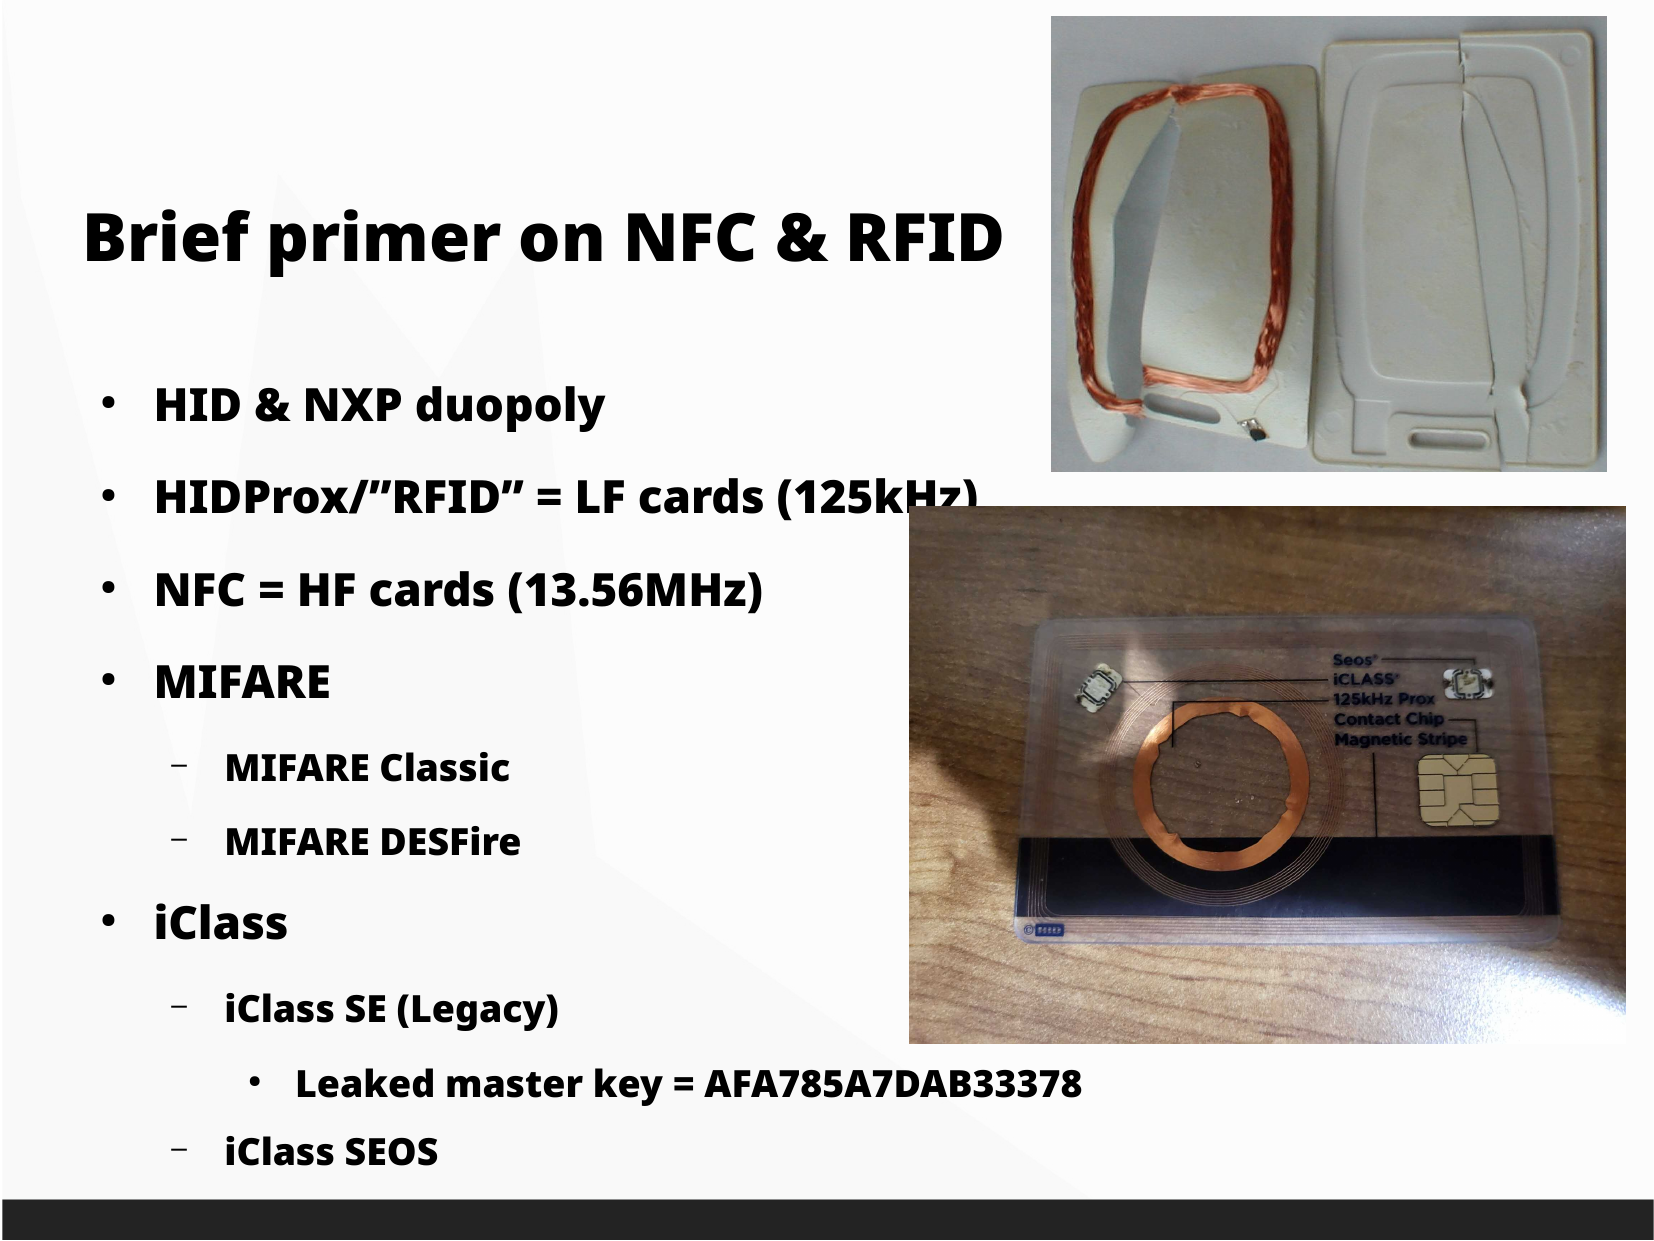

# Brief primer on NFC & RFID
HID & NXP duopoly
HIDProx/”RFID” = LF cards (125kHz)
NFC = HF cards (13.56MHz)
MIFARE
MIFARE Classic
MIFARE DESFire
iClass
iClass SE (Legacy)
Leaked master key = AFA785A7DAB33378
iClass SEOS